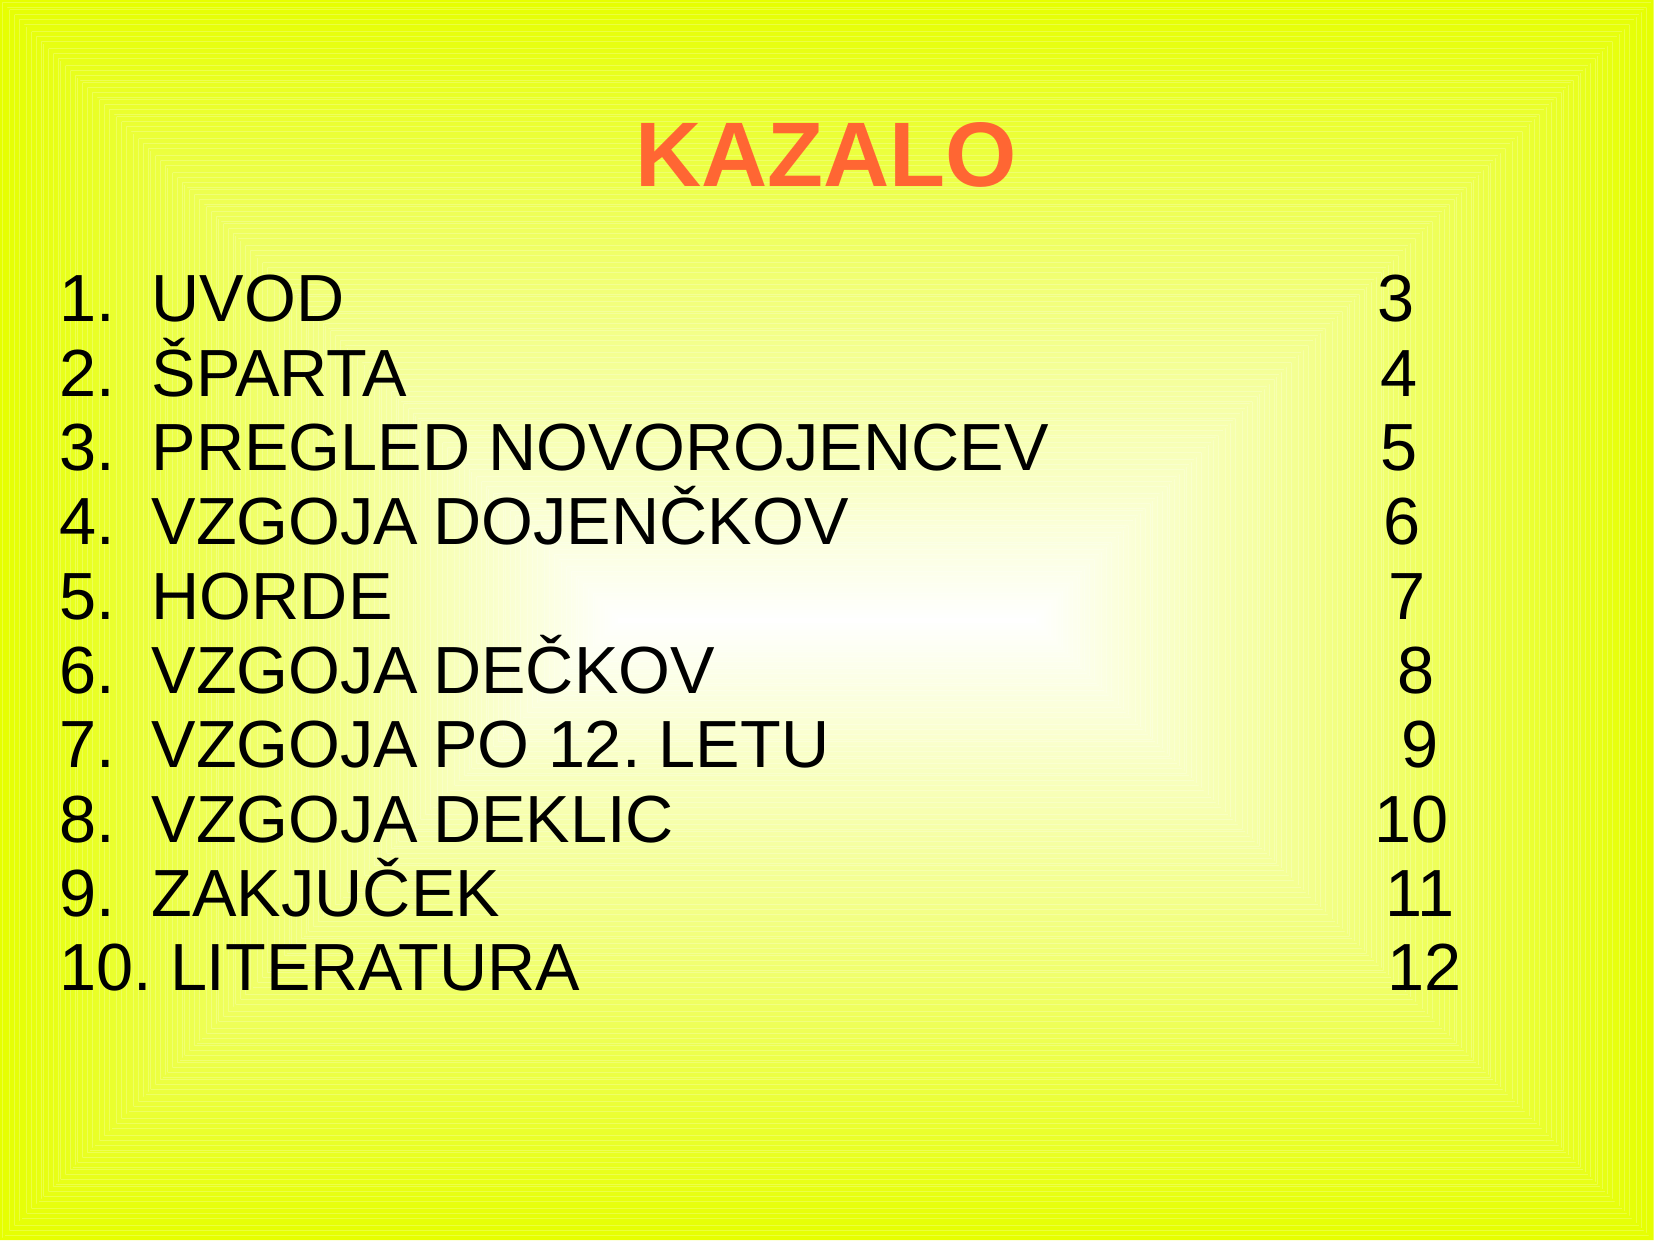

# KAZALO
1. UVOD 3
2. ŠPARTA 4
3. PREGLED NOVOROJENCEV 5
4. VZGOJA DOJENČKOV 6
5. HORDE 7
6. VZGOJA DEČKOV 8
7. VZGOJA PO 12. LETU 9
8. VZGOJA DEKLIC 10
9. ZAKJUČEK 11
10. LITERATURA 12